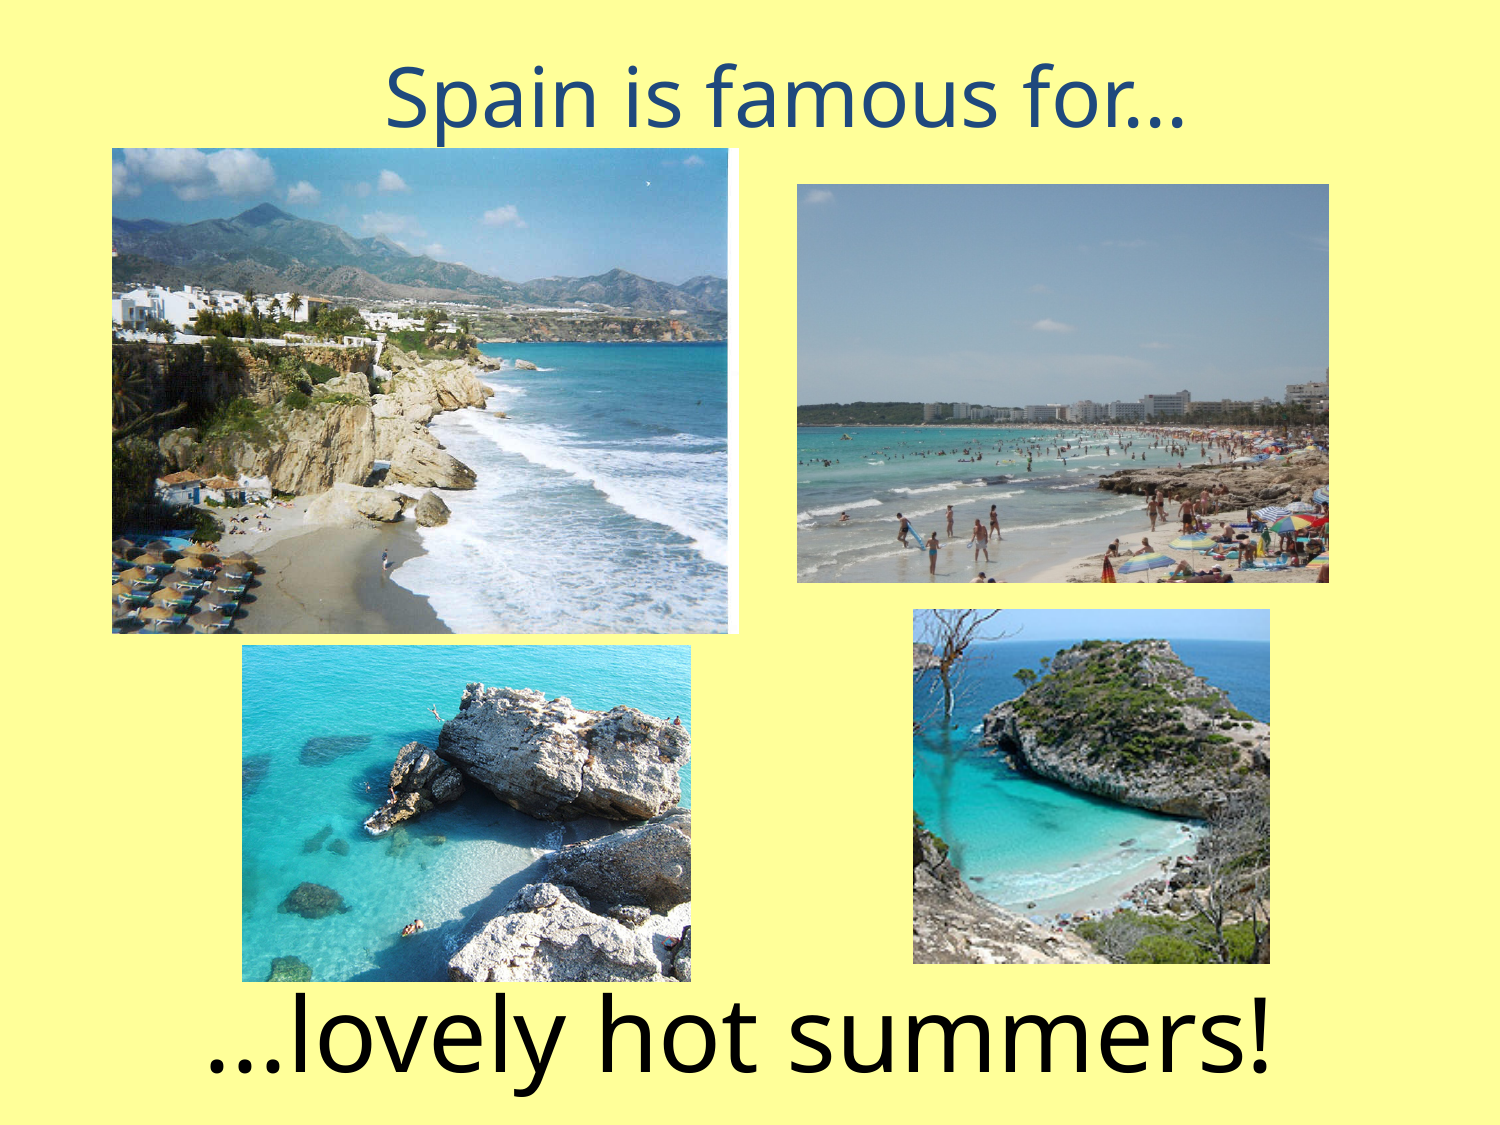

Spain is famous for...
...lovely hot summers!